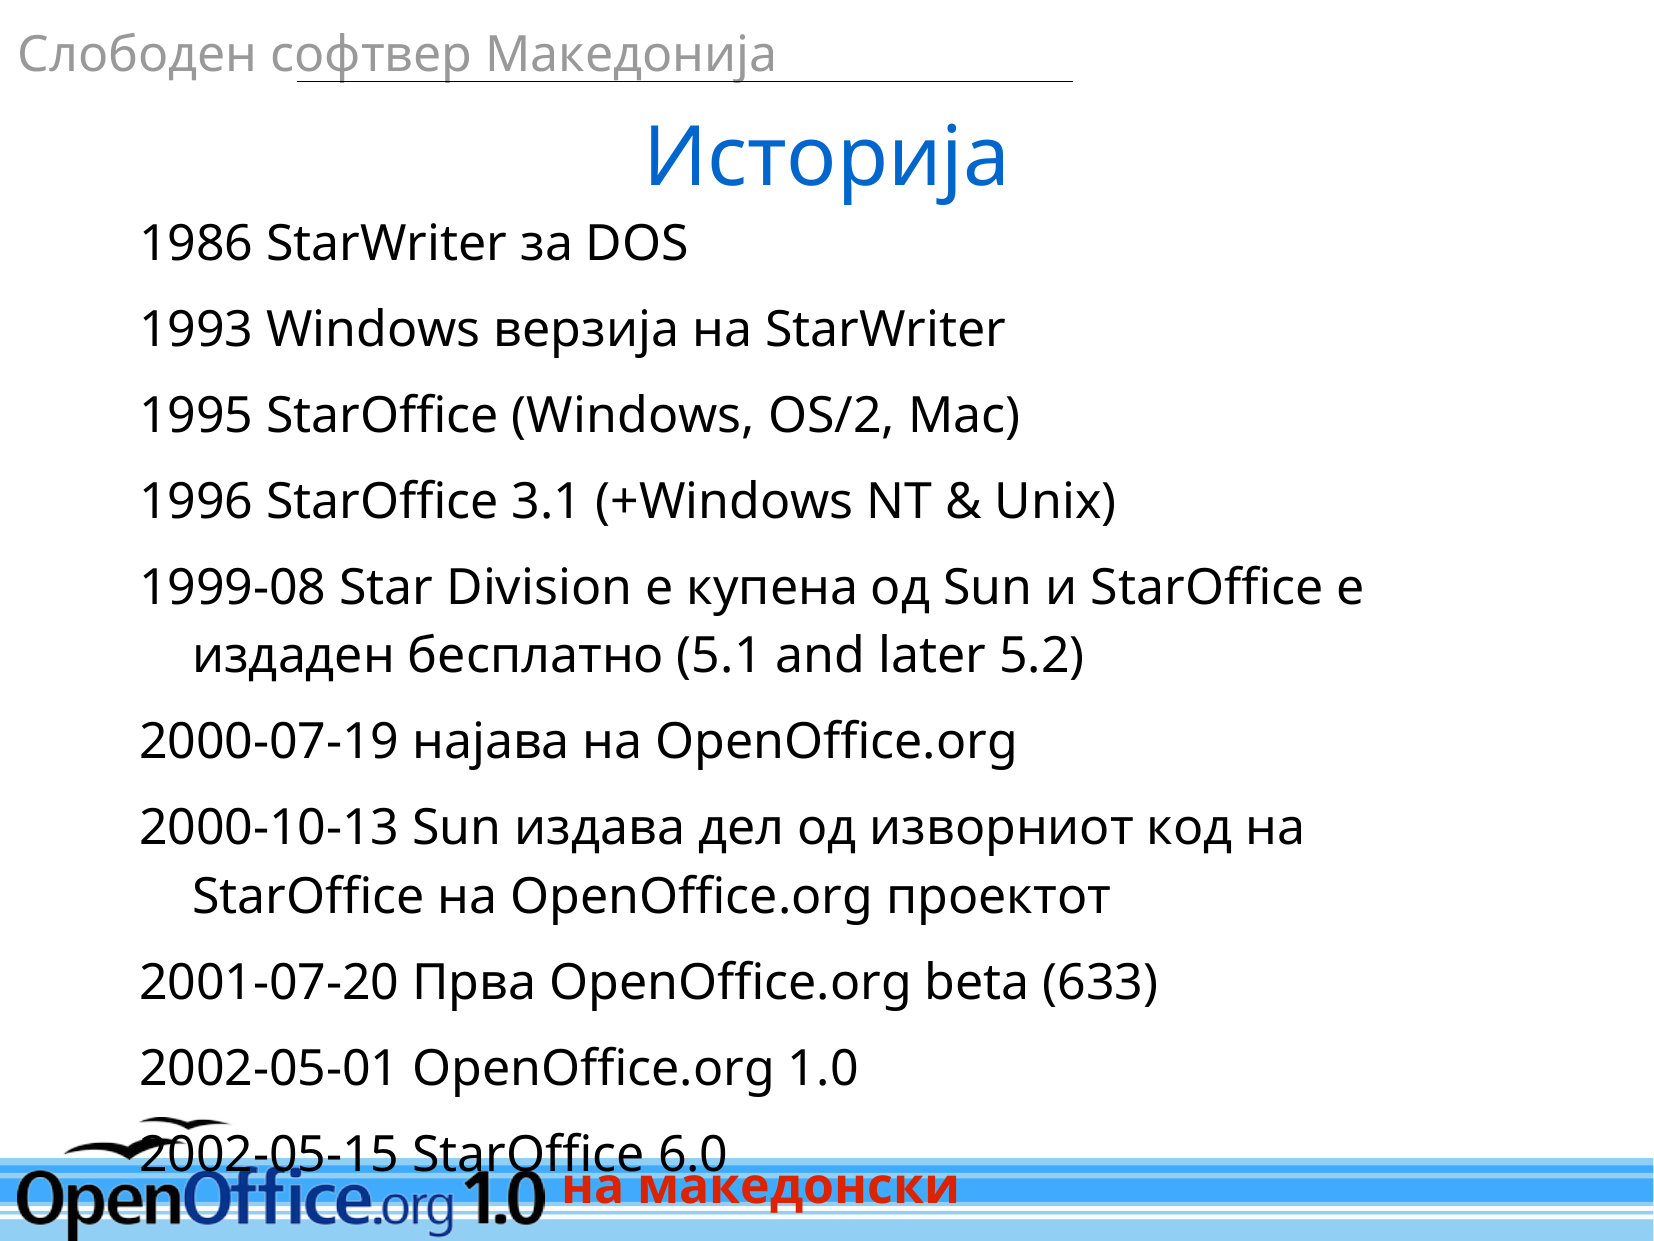

# Историја
1986 StarWriter за DOS
1993 Windows верзија на StarWriter
1995 StarOffice (Windows, OS/2, Mac)
1996 StarOffice 3.1 (+Windows NT & Unix)
1999-08 Star Division е купена од Sun и StarOffice е издаден бесплатно (5.1 and later 5.2)
2000-07-19 најава на OpenOffice.org
2000-10-13 Sun издава дел од изворниот код на StarOffice на OpenOffice.org проектот
2001-07-20 Прва OpenOffice.org beta (633)
2002-05-01 OpenOffice.org 1.0
2002-05-15 StarOffice 6.0